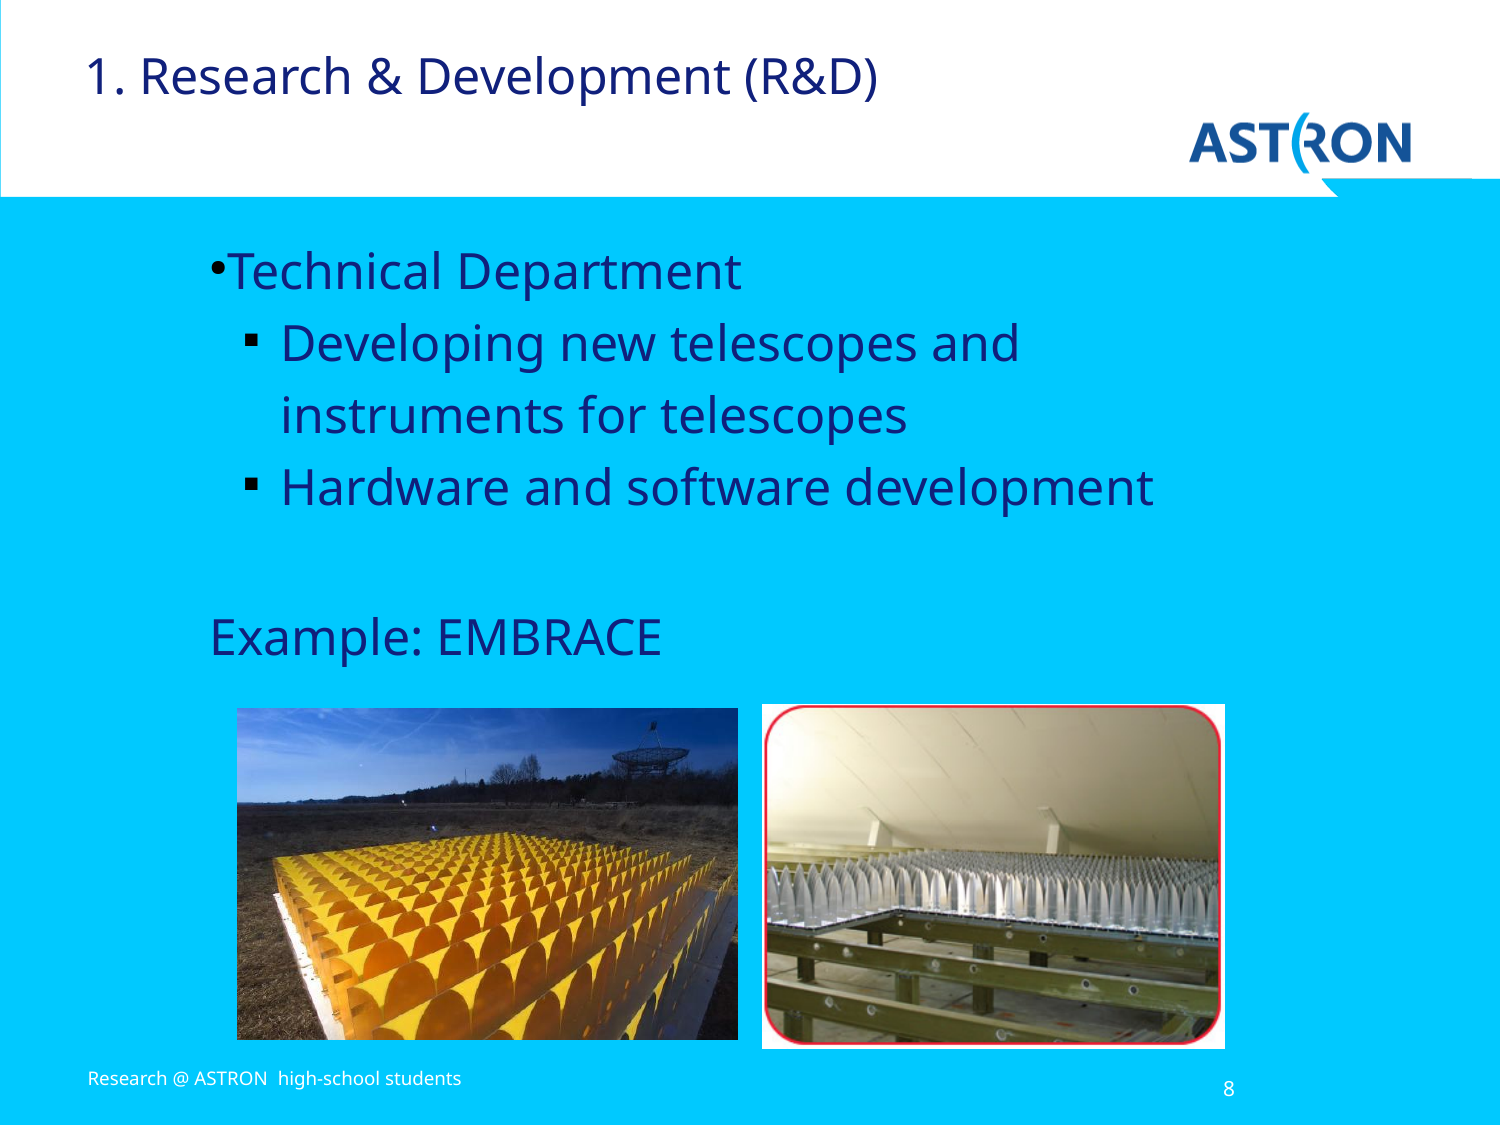

1. Research & Development (R&D)
Technical Department
Developing new telescopes and instruments for telescopes
Hardware and software development
Example: EMBRACE
Research @ ASTRON high-school students